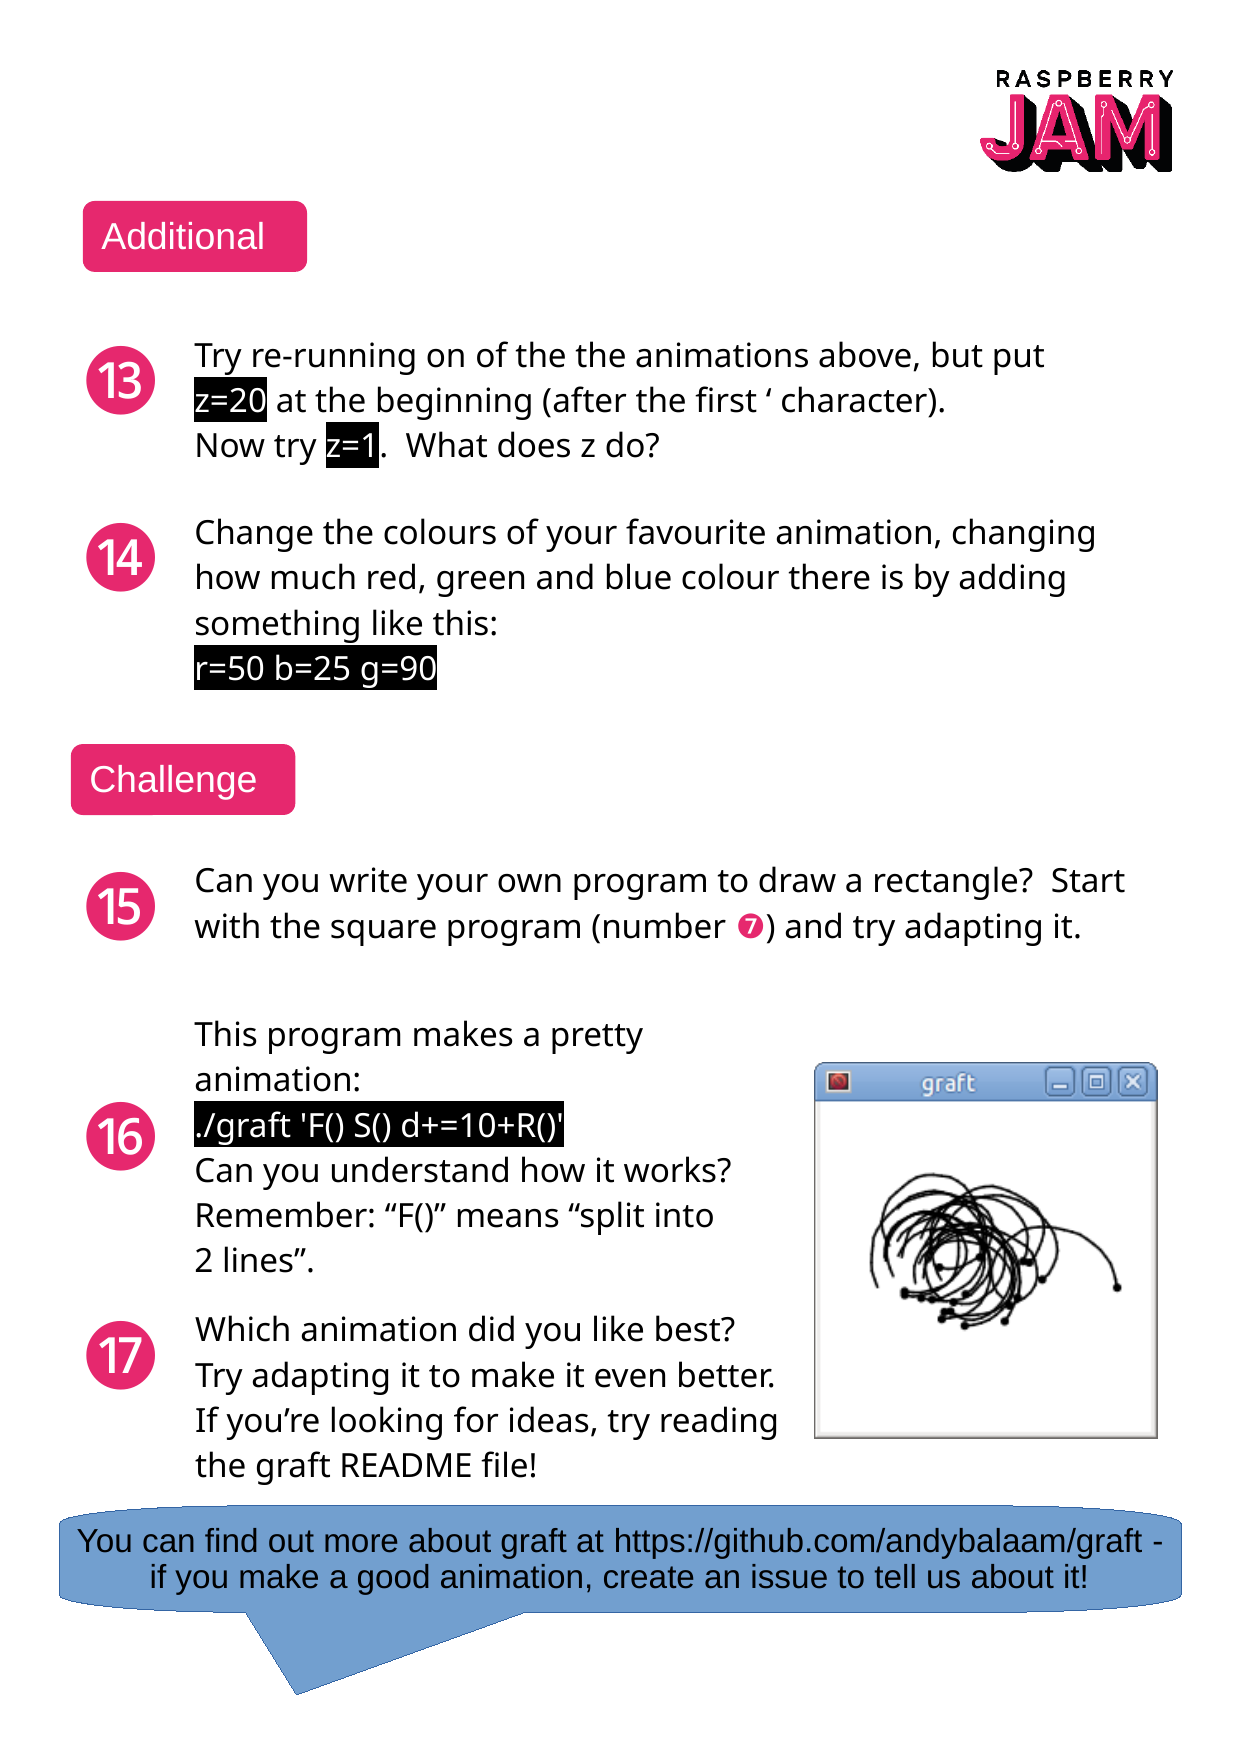

Additional
⓭
Try re-running on of the the animations above, but put
z=20 at the beginning (after the first ‘ character).
Now try z=1. What does z do?
⓮
Change the colours of your favourite animation, changing how much red, green and blue colour there is by adding something like this:
r=50 b=25 g=90
Challenge
⓯
Can you write your own program to draw a rectangle? Start with the square program (number ❼) and try adapting it.
This program makes a pretty animation:
./graft 'F() S() d+=10+R()'
Can you understand how it works?
Remember: “F()” means “split into
2 lines”.
⓰
⓱
Which animation did you like best? Try adapting it to make it even better. If you’re looking for ideas, try reading the graft README file!
You can find out more about graft at https://github.com/andybalaam/graft -
if you make a good animation, create an issue to tell us about it!